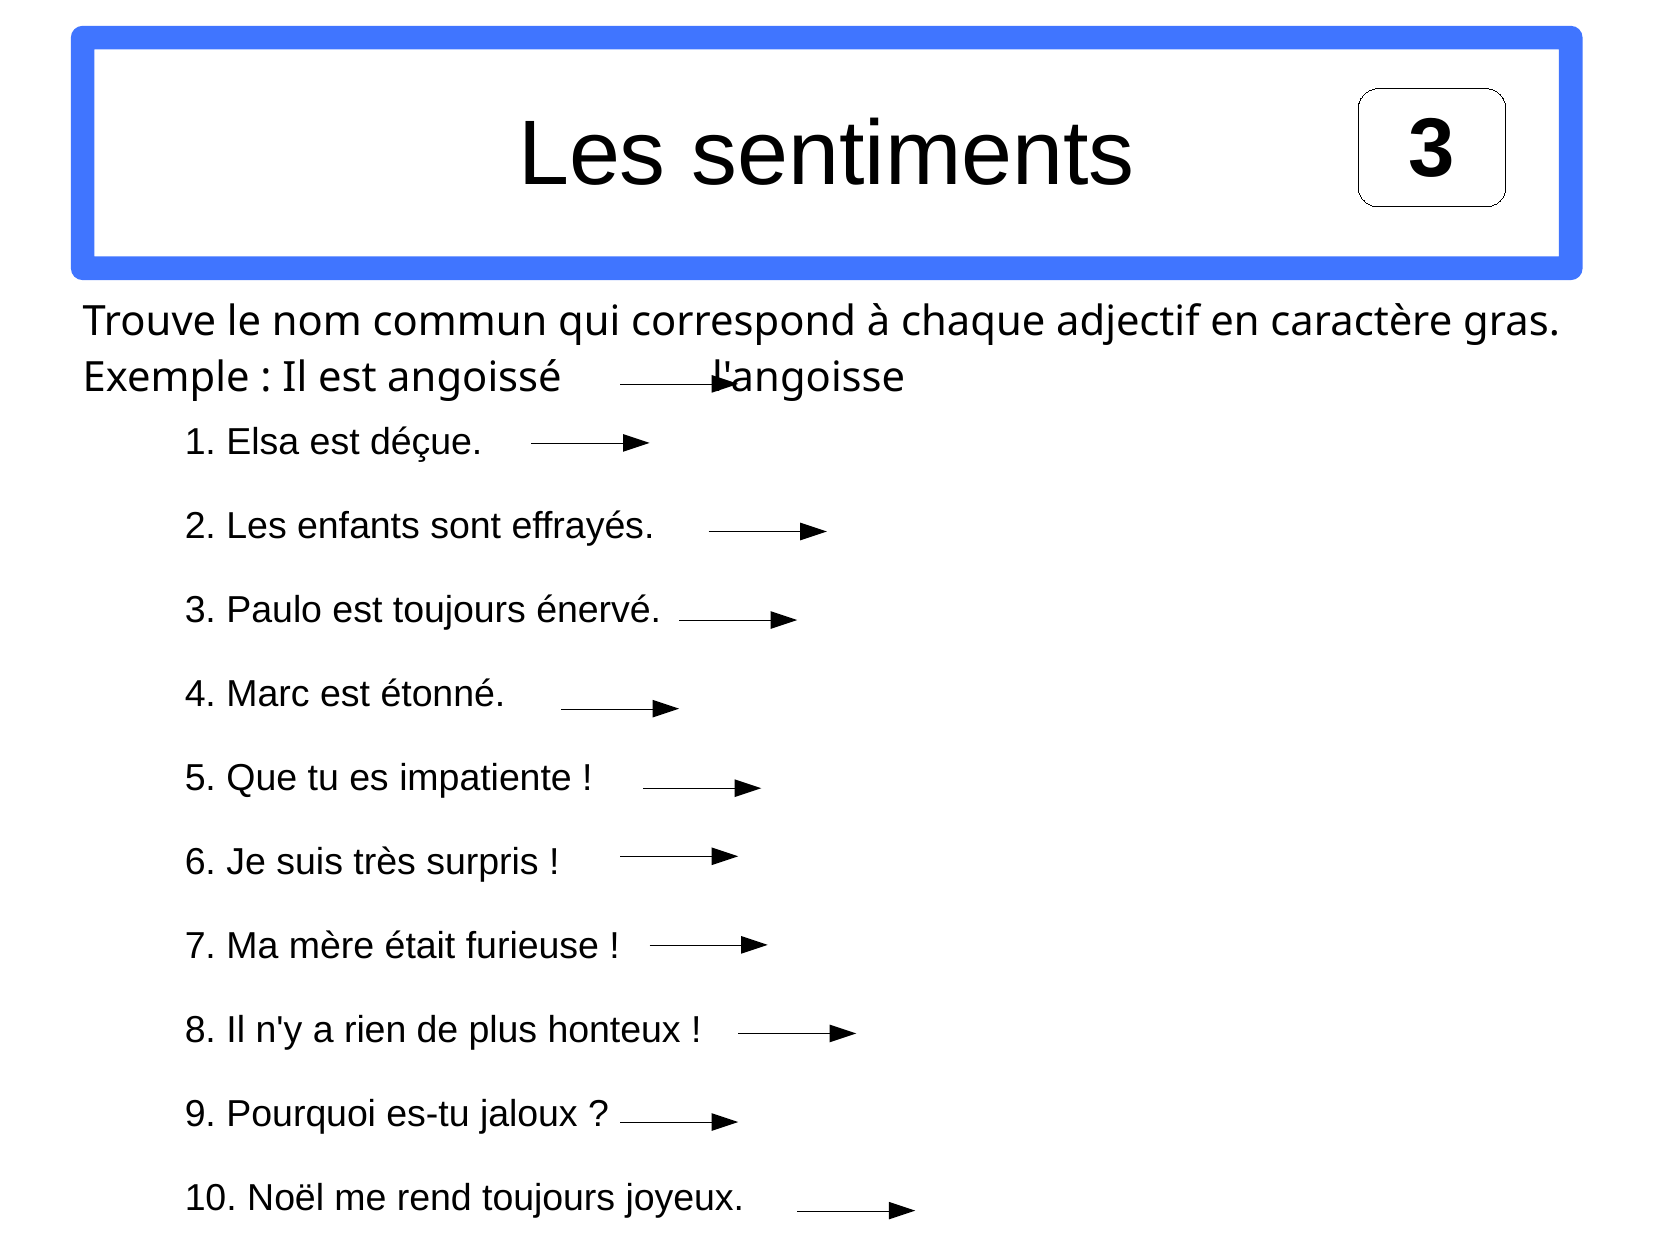

# Les sentiments
3
Trouve le nom commun qui correspond à chaque adjectif en caractère gras.
Exemple : Il est angoissé l'angoisse
1. Elsa est déçue.
2. Les enfants sont effrayés.
3. Paulo est toujours énervé.
4. Marc est étonné.
5. Que tu es impatiente !
6. Je suis très surpris !
7. Ma mère était furieuse !
8. Il n'y a rien de plus honteux !
9. Pourquoi es-tu jaloux ?
10. Noël me rend toujours joyeux.
11. Aujourd'hui, je suis un peu triste.